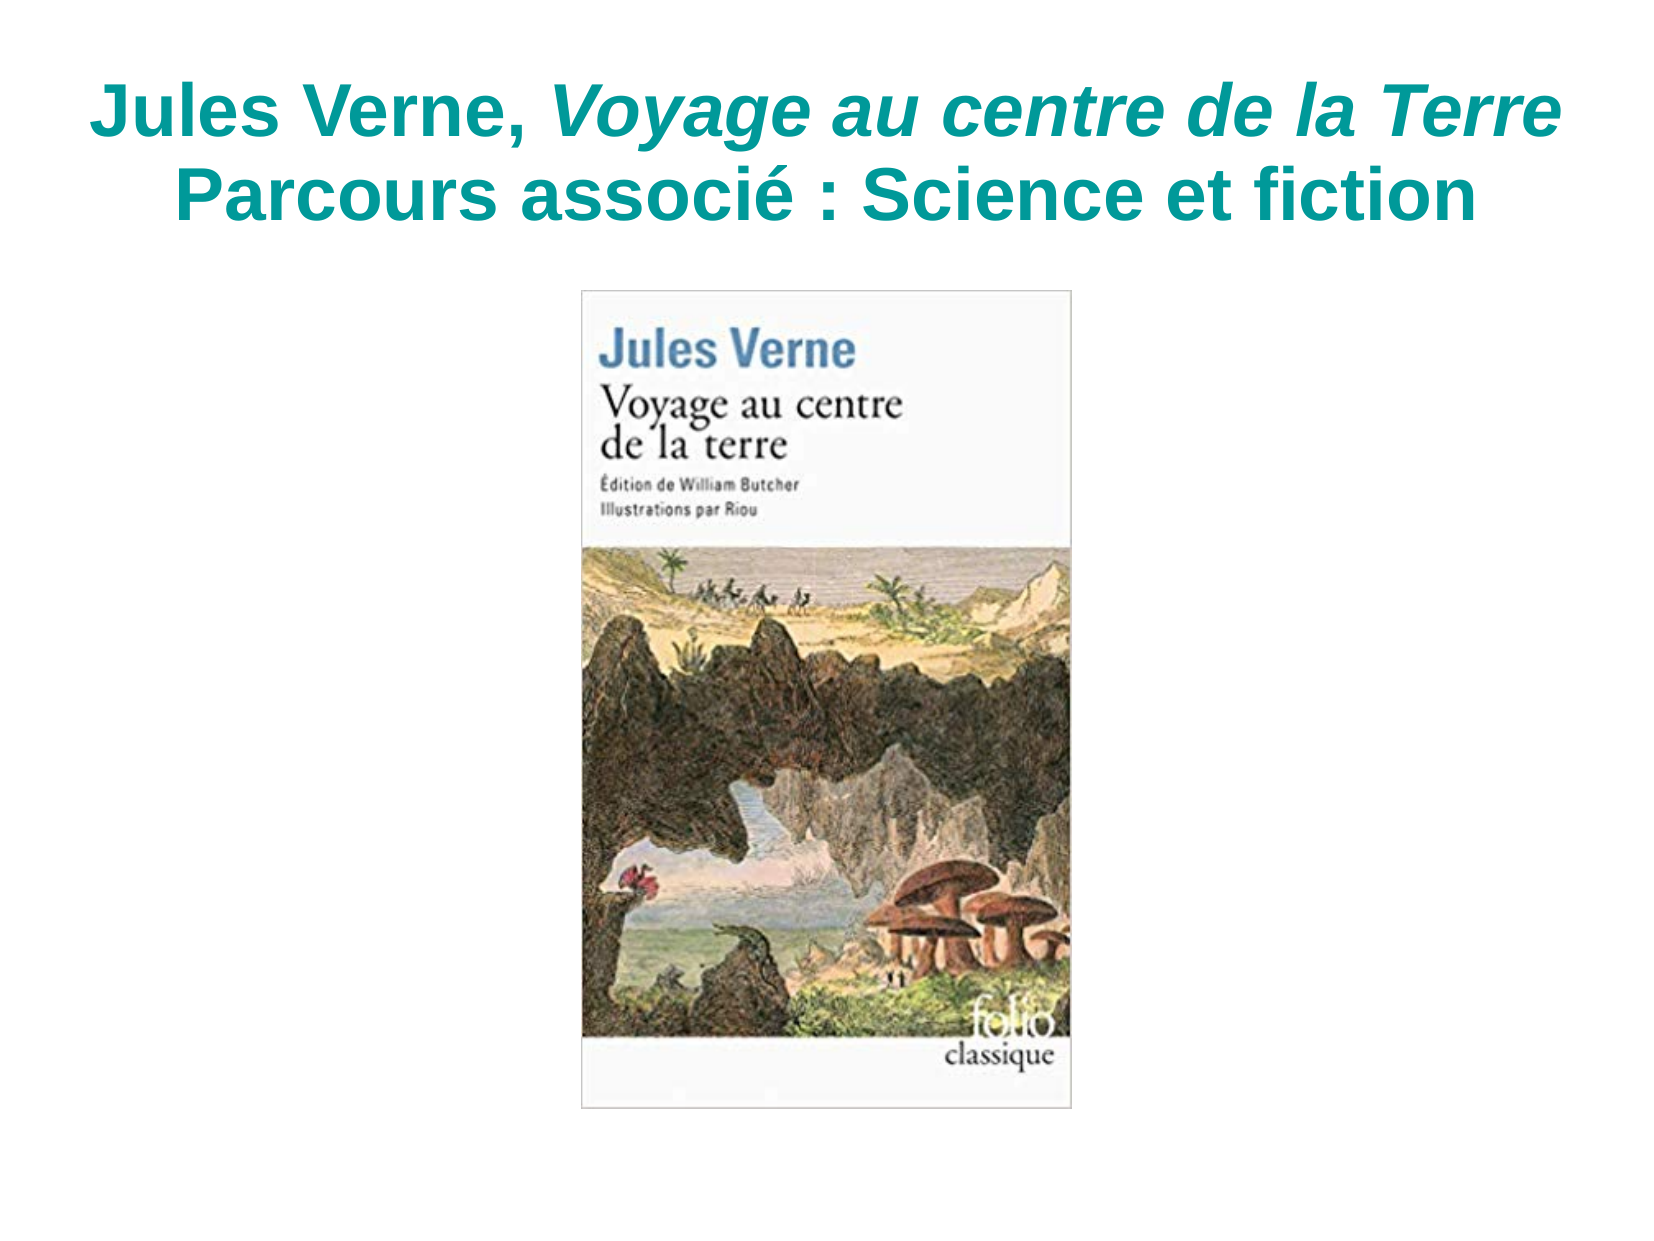

# Jules Verne, Voyage au centre de la Terre Parcours associé : Science et fiction